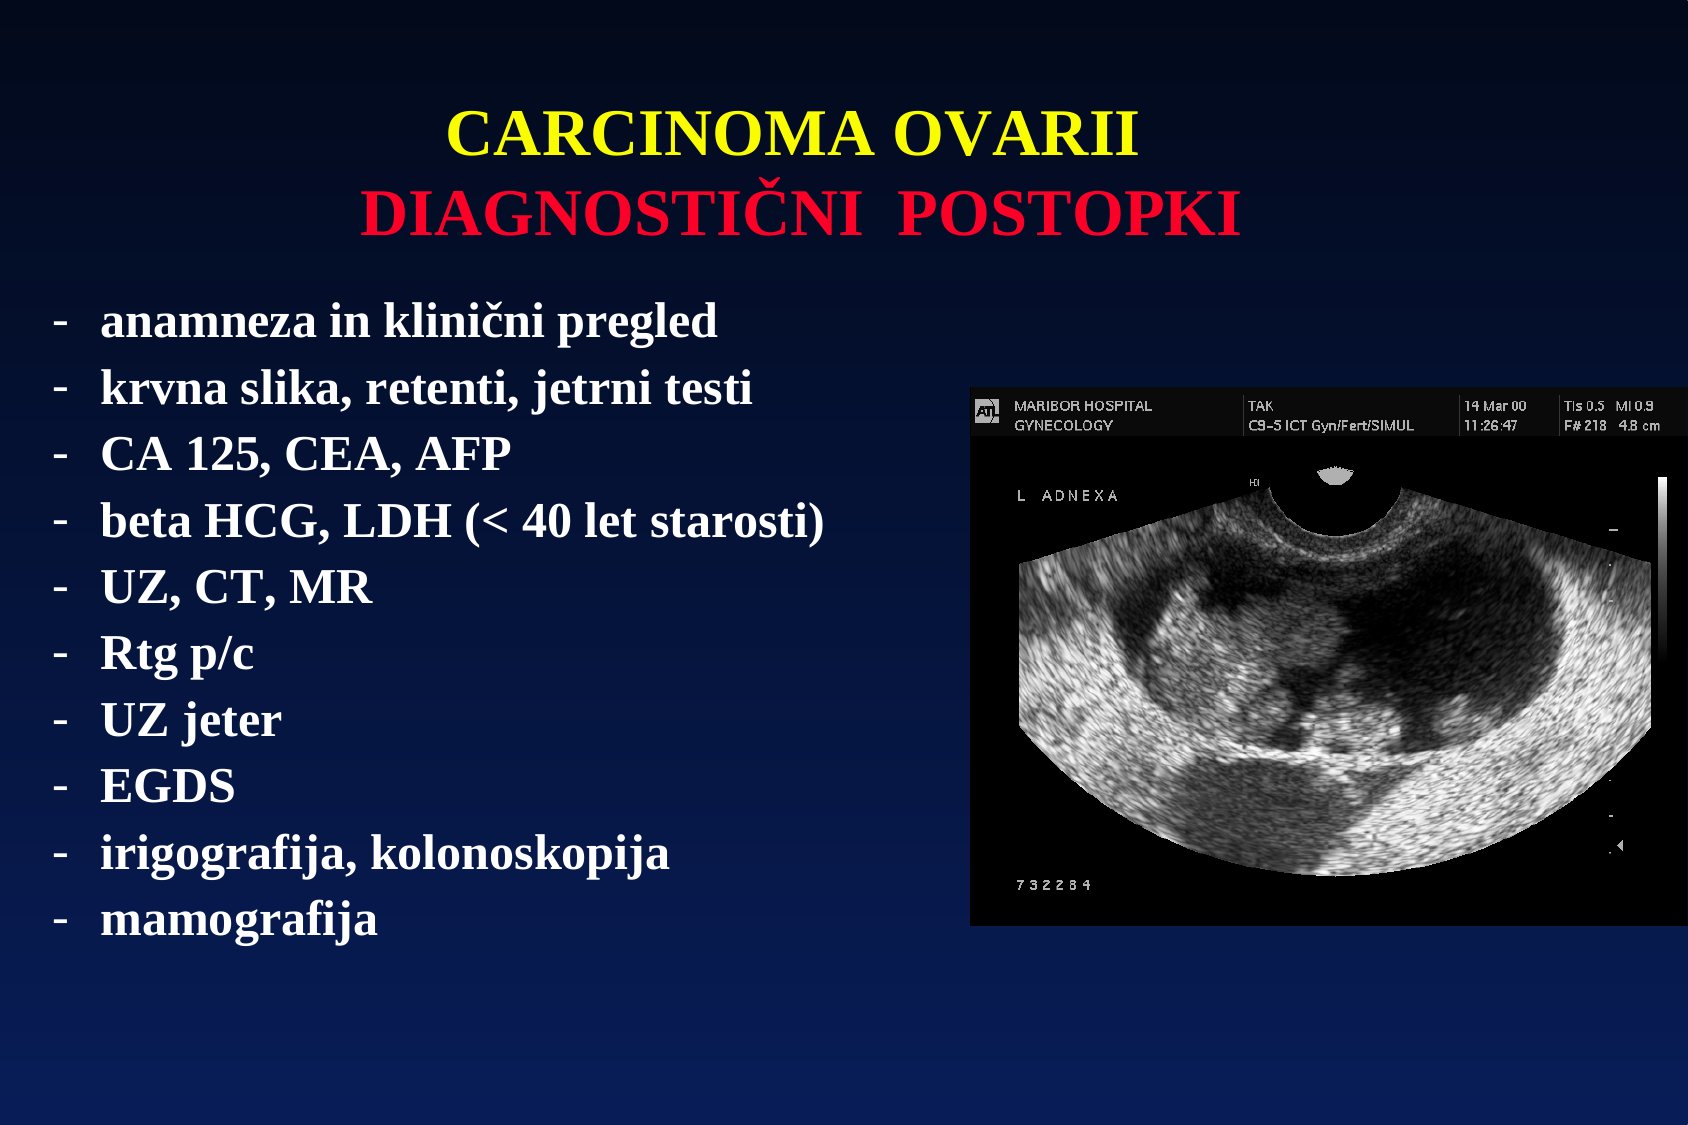

# CARCINOMA OVARII DIAGNOSTIČNI POSTOPKI
anamneza in klinični pregled
krvna slika, retenti, jetrni testi
CA 125, CEA, AFP
beta HCG, LDH (< 40 let starosti)
UZ, CT, MR
Rtg p/c
UZ jeter
EGDS
irigografija, kolonoskopija
mamografija